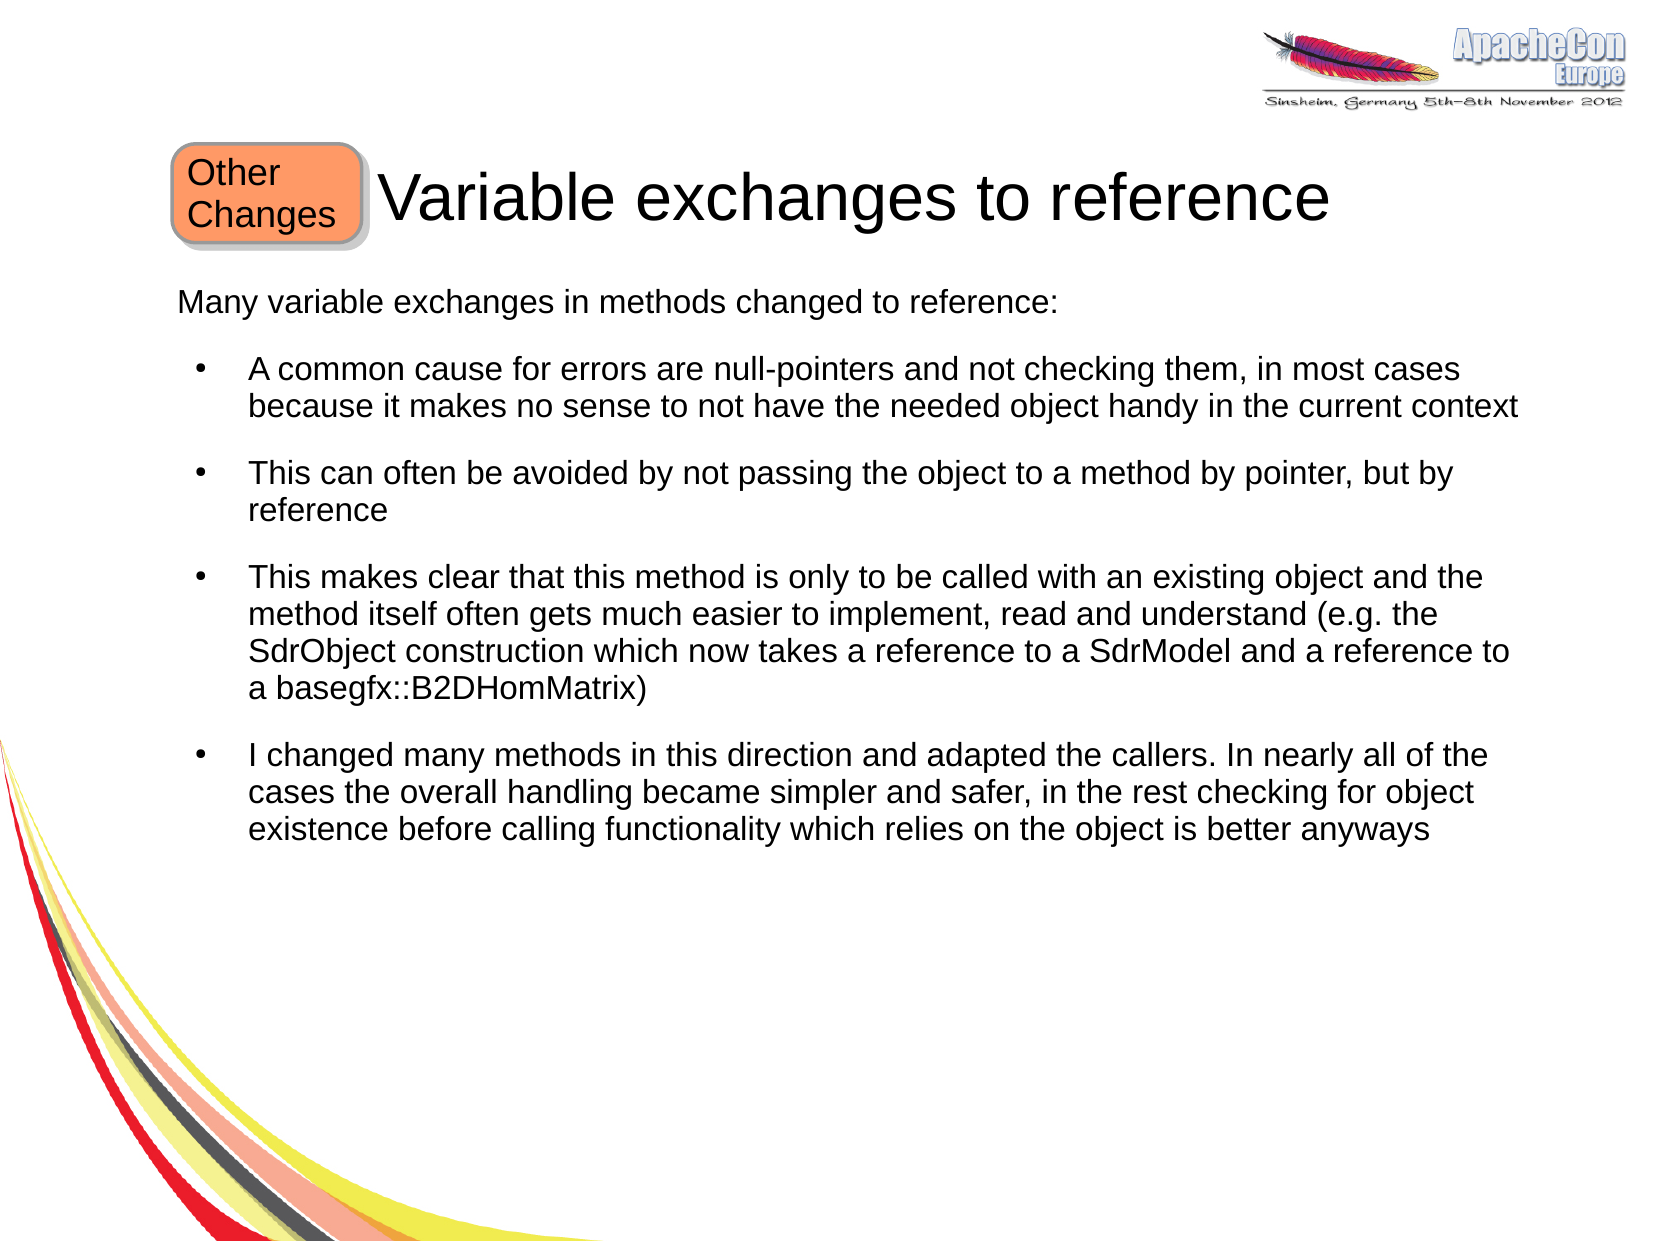

Other
Changes
Variable exchanges to reference
# Many variable exchanges in methods changed to reference:
A common cause for errors are null-pointers and not checking them, in most cases because it makes no sense to not have the needed object handy in the current context
This can often be avoided by not passing the object to a method by pointer, but by reference
This makes clear that this method is only to be called with an existing object and the method itself often gets much easier to implement, read and understand (e.g. the SdrObject construction which now takes a reference to a SdrModel and a reference to a basegfx::B2DHomMatrix)
I changed many methods in this direction and adapted the callers. In nearly all of the cases the overall handling became simpler and safer, in the rest checking for object existence before calling functionality which relies on the object is better anyways